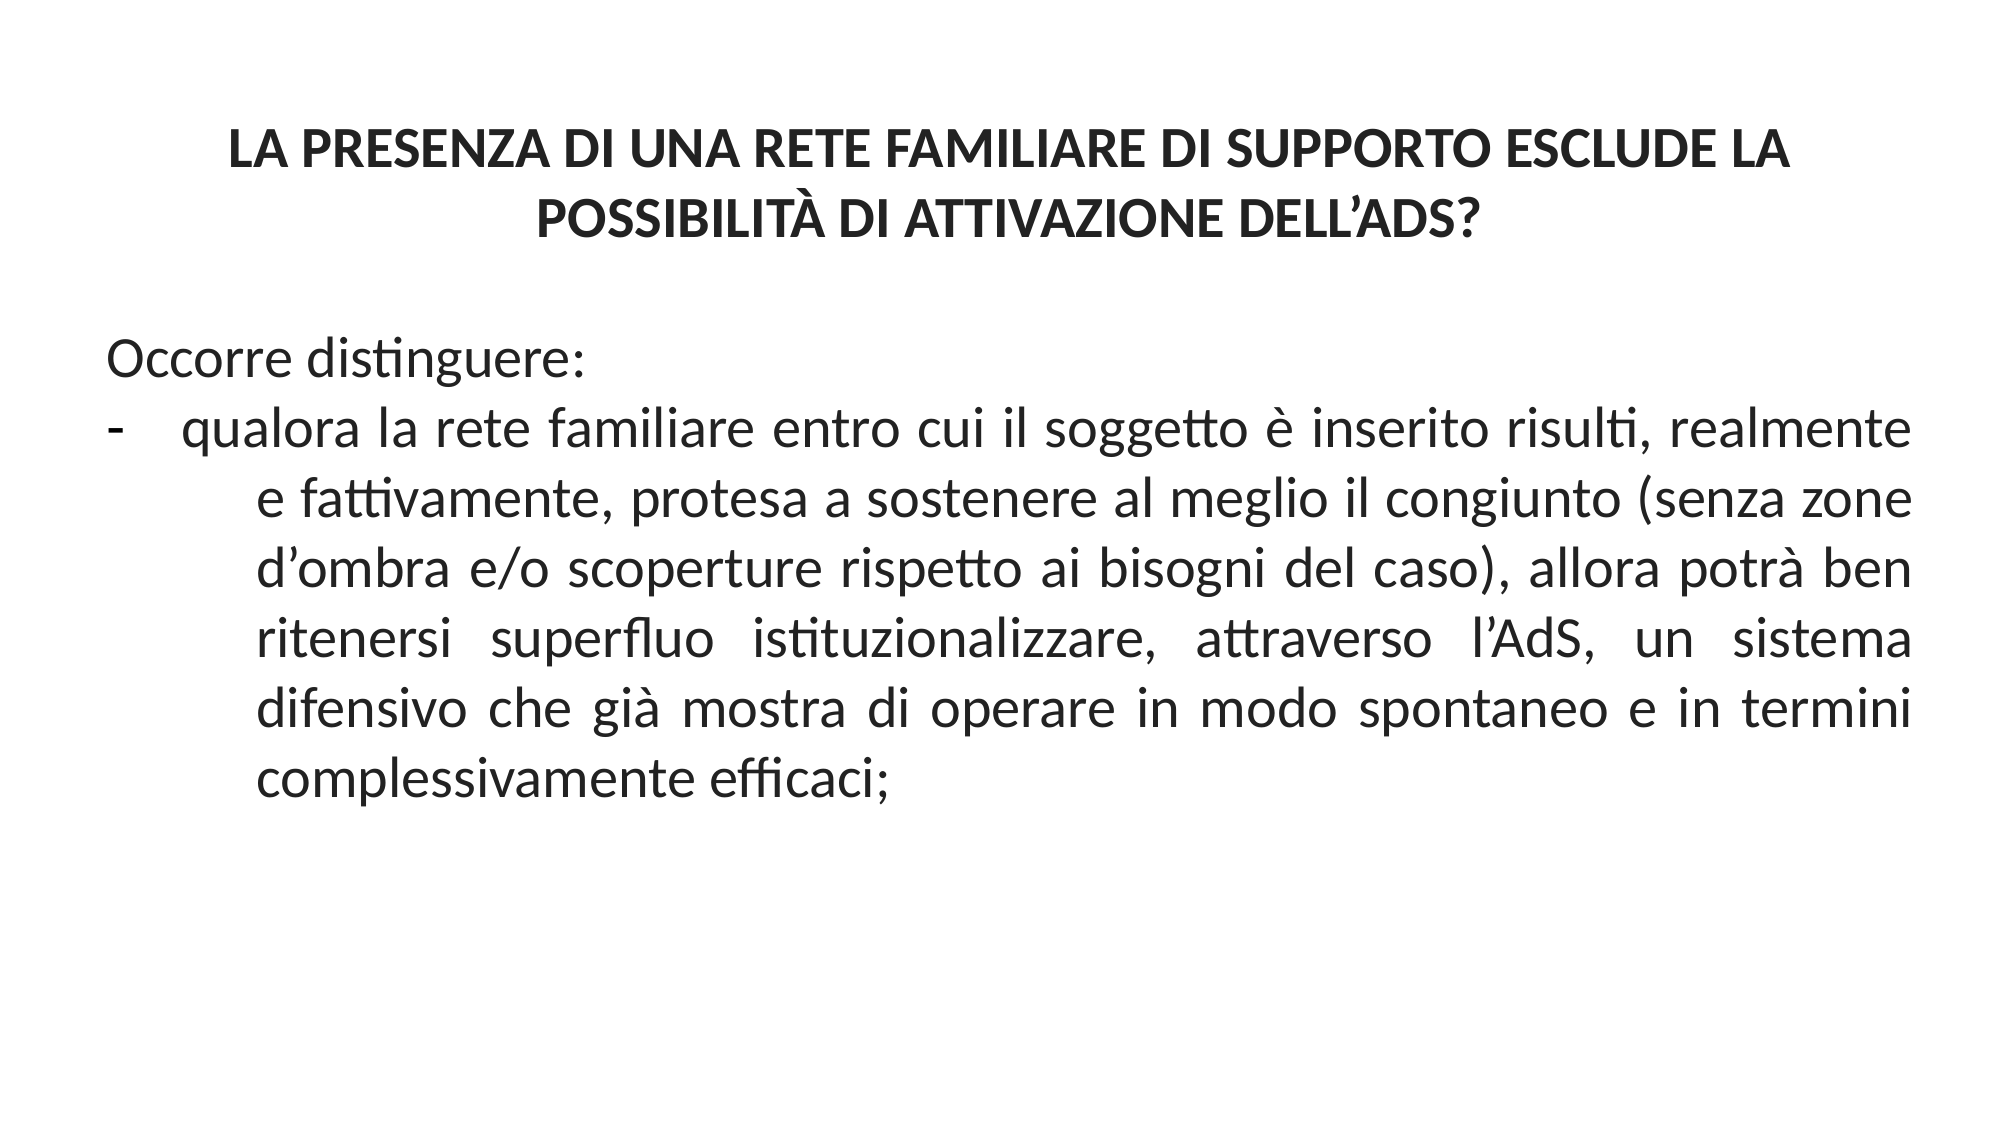

LA PRESENZA DI UNA RETE FAMILIARE DI SUPPORTO ESCLUDE LA POSSIBILITÀ DI ATTIVAZIONE DELL’ADS?
Occorre distinguere:
qualora la rete familiare entro cui il soggetto è inserito risulti, realmente e fattivamente, protesa a sostenere al meglio il congiunto (senza zone d’ombra e/o scoperture rispetto ai bisogni del caso), allora potrà ben ritenersi superfluo istituzionalizzare, attraverso l’AdS, un sistema difensivo che già mostra di operare in modo spontaneo e in termini complessivamente efficaci;